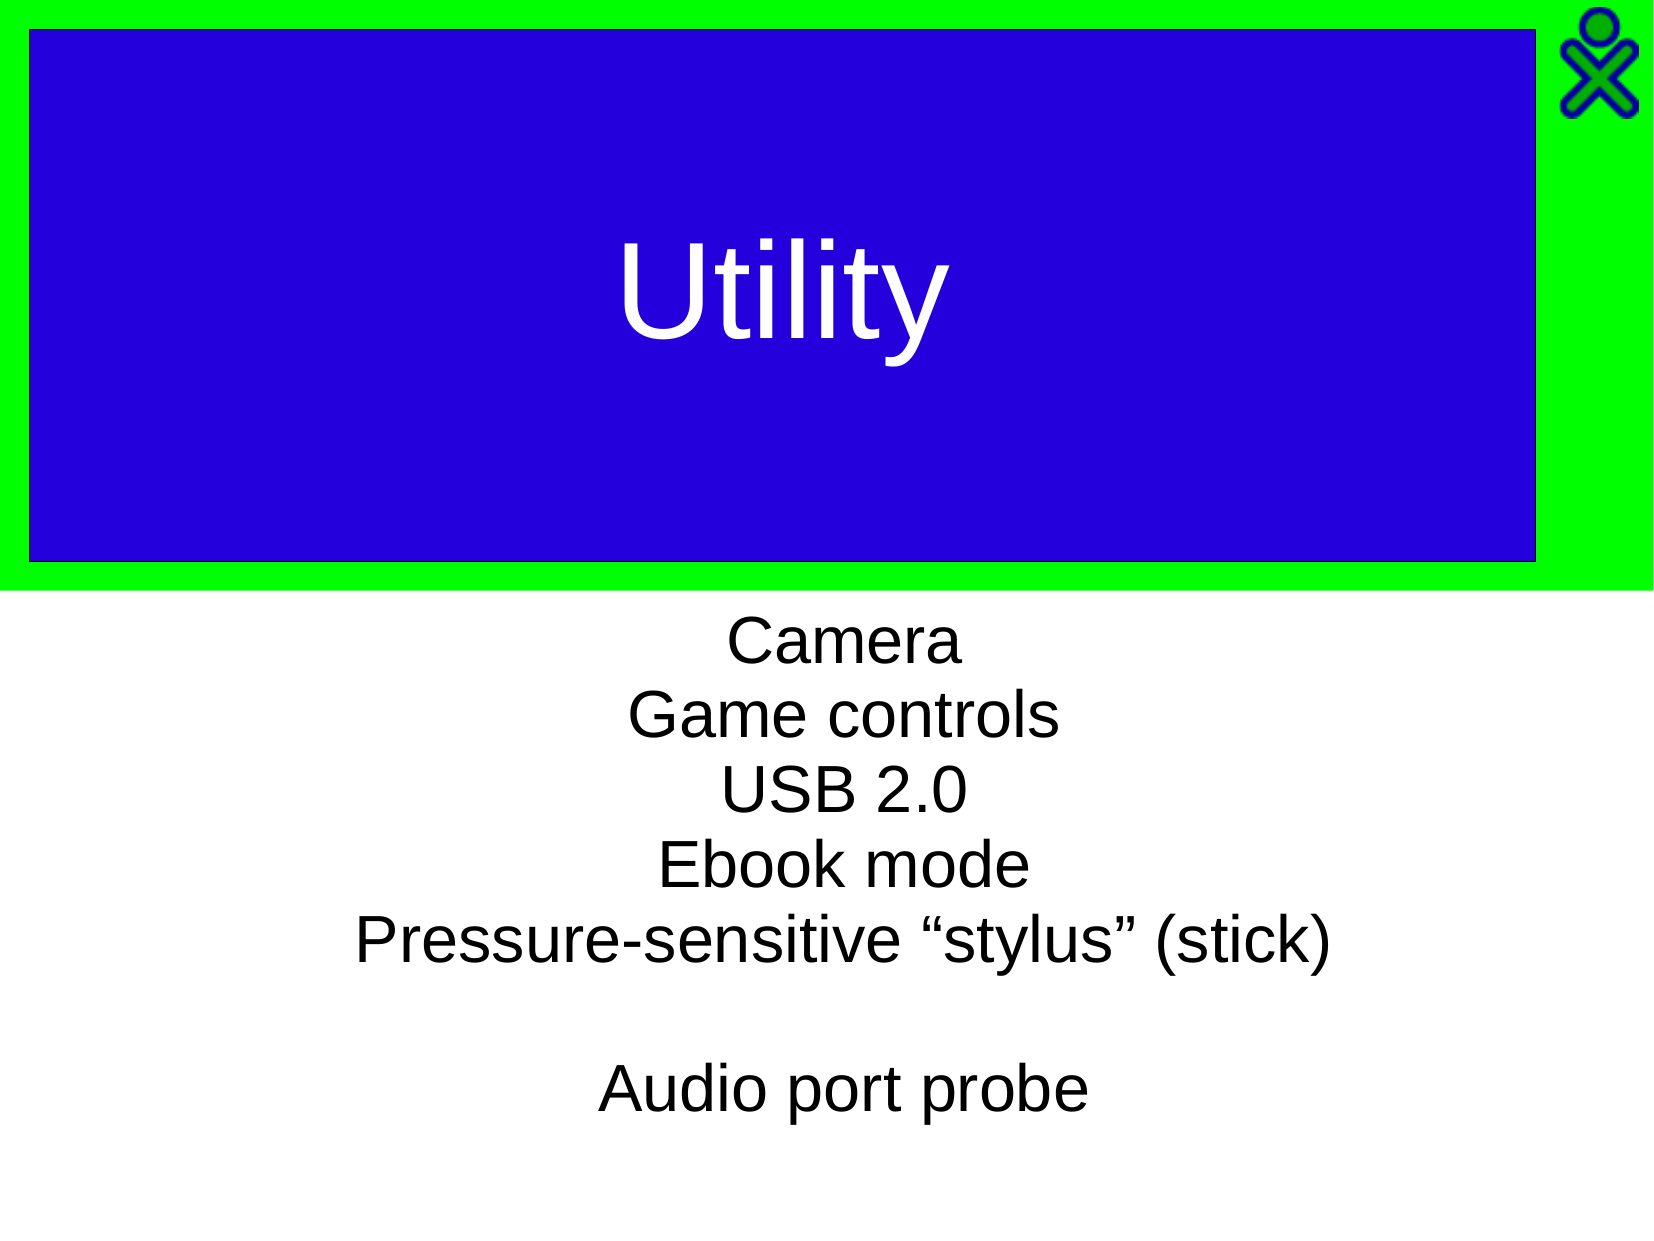

# Utility
Camera
Game controls
USB 2.0
Ebook mode
Pressure-sensitive “stylus” (stick)
Audio port probe